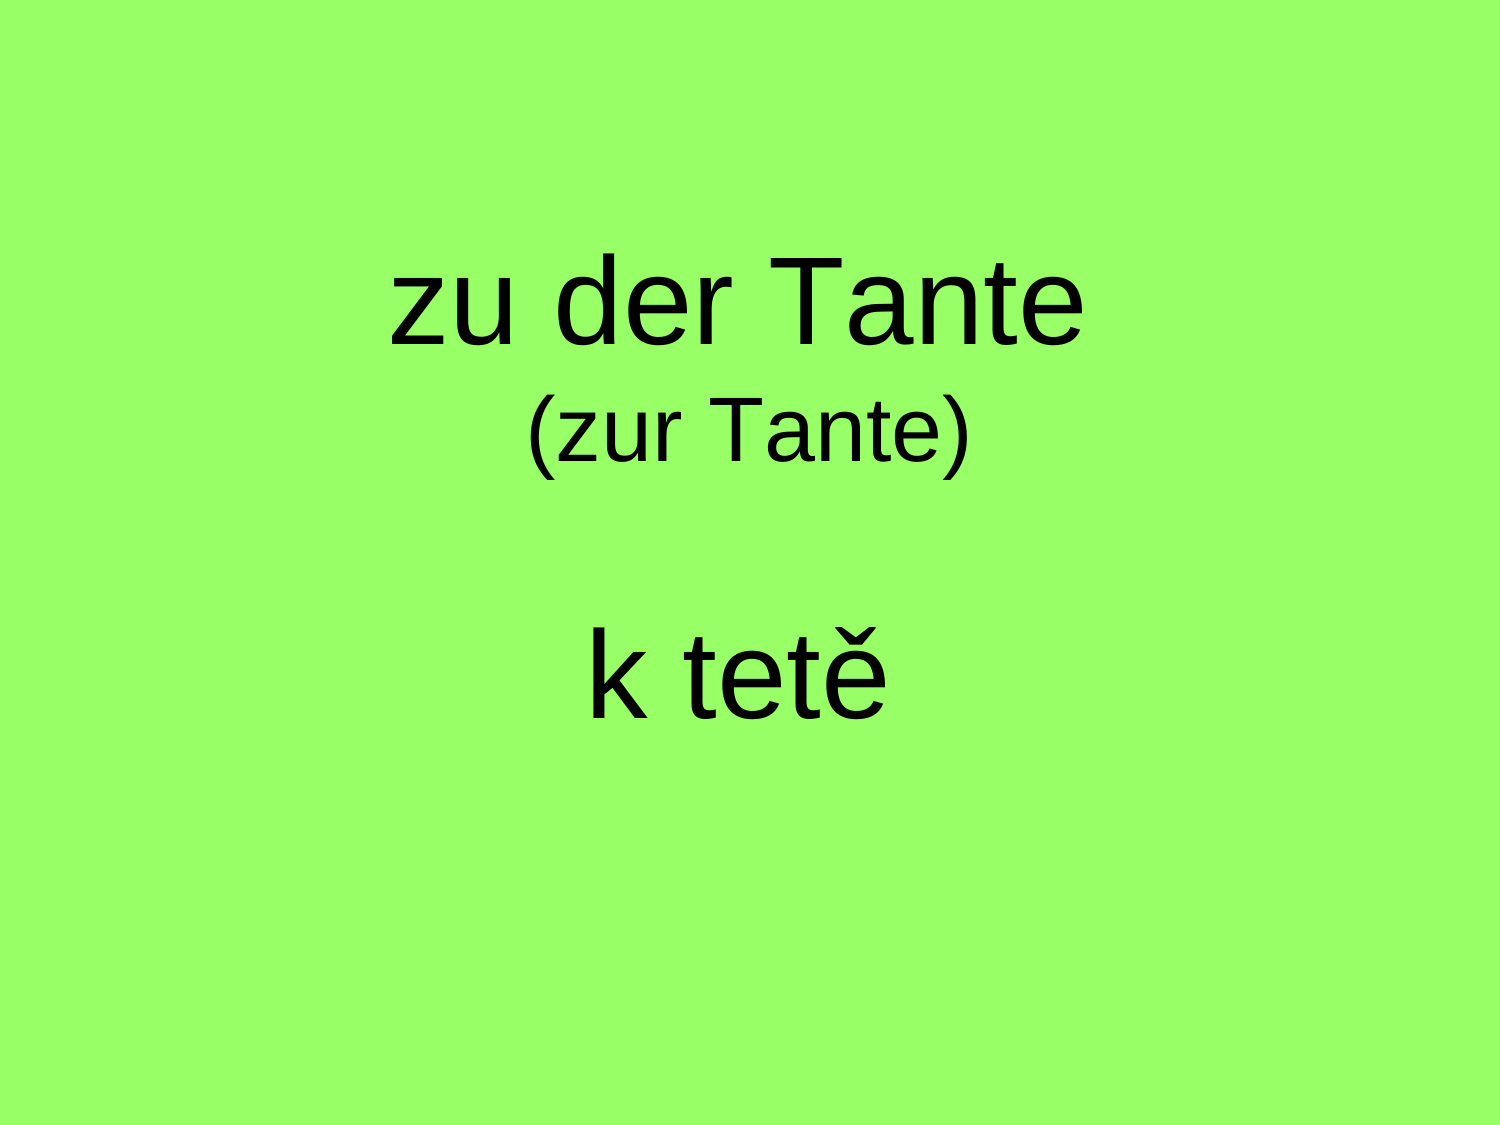

# zu der Tante (zur Tante)
k tetě